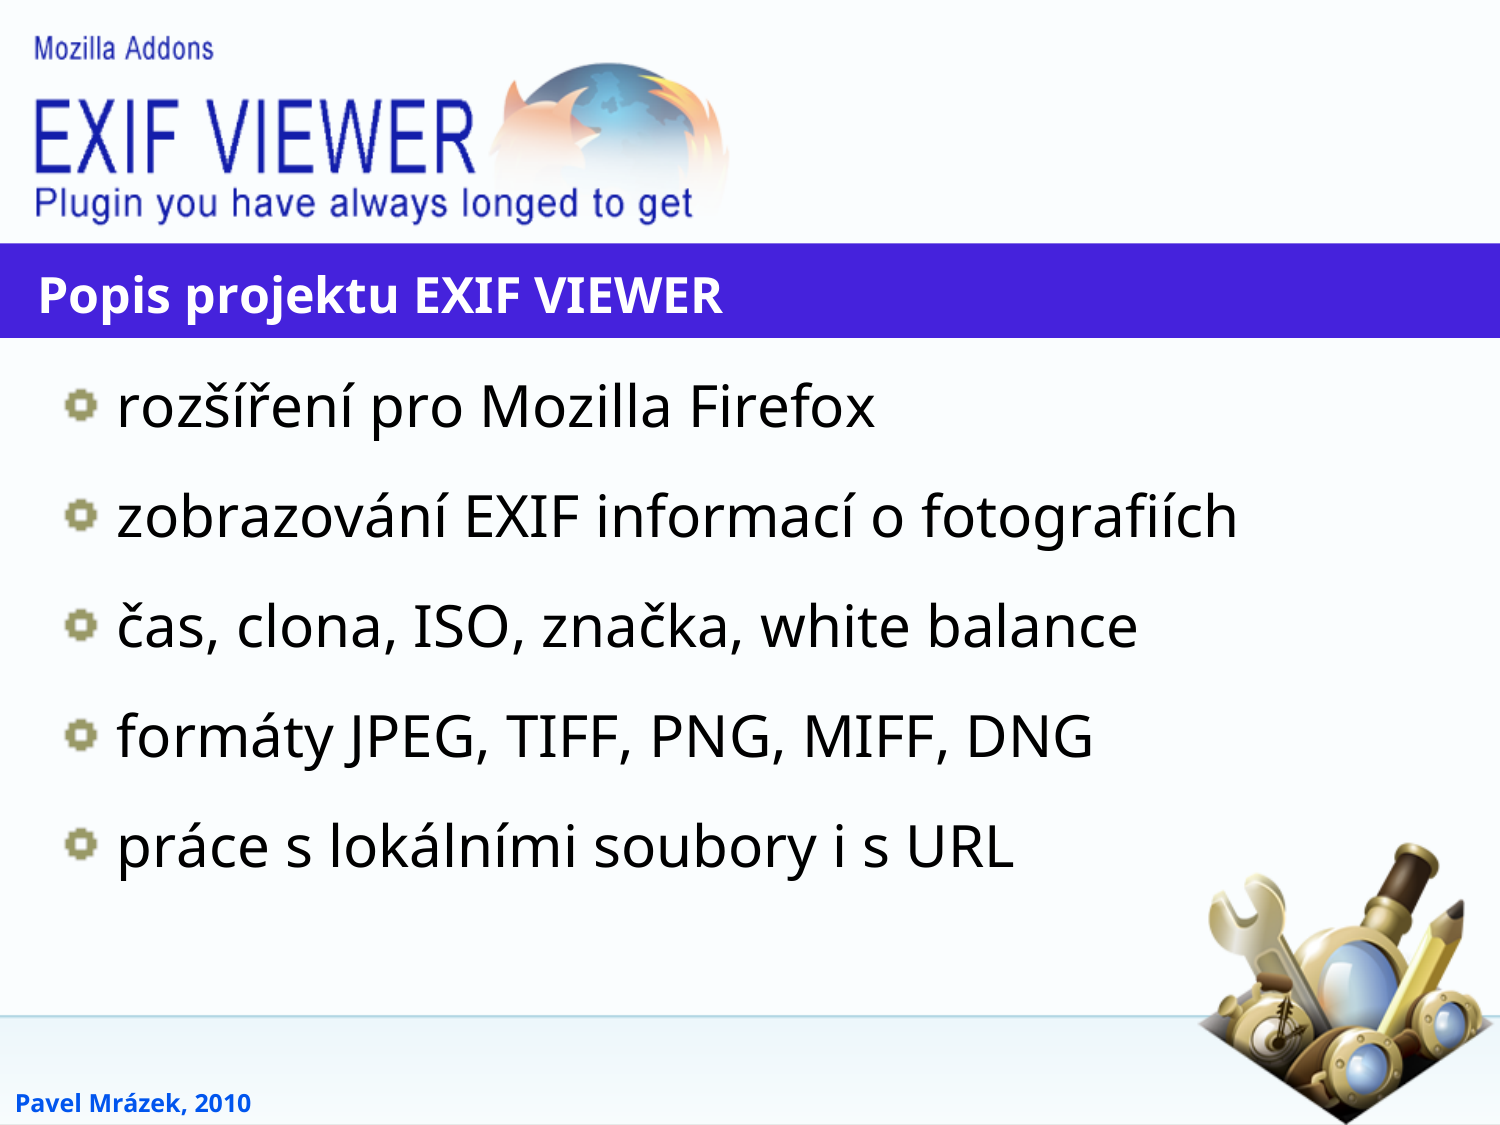

Popis projektu EXIF VIEWER
 rozšíření pro Mozilla Firefox
 zobrazování EXIF informací o fotografiích
 čas, clona, ISO, značka, white balance
 formáty JPEG, TIFF, PNG, MIFF, DNG
 práce s lokálními soubory i s URL
Pavel Mrázek, 2010